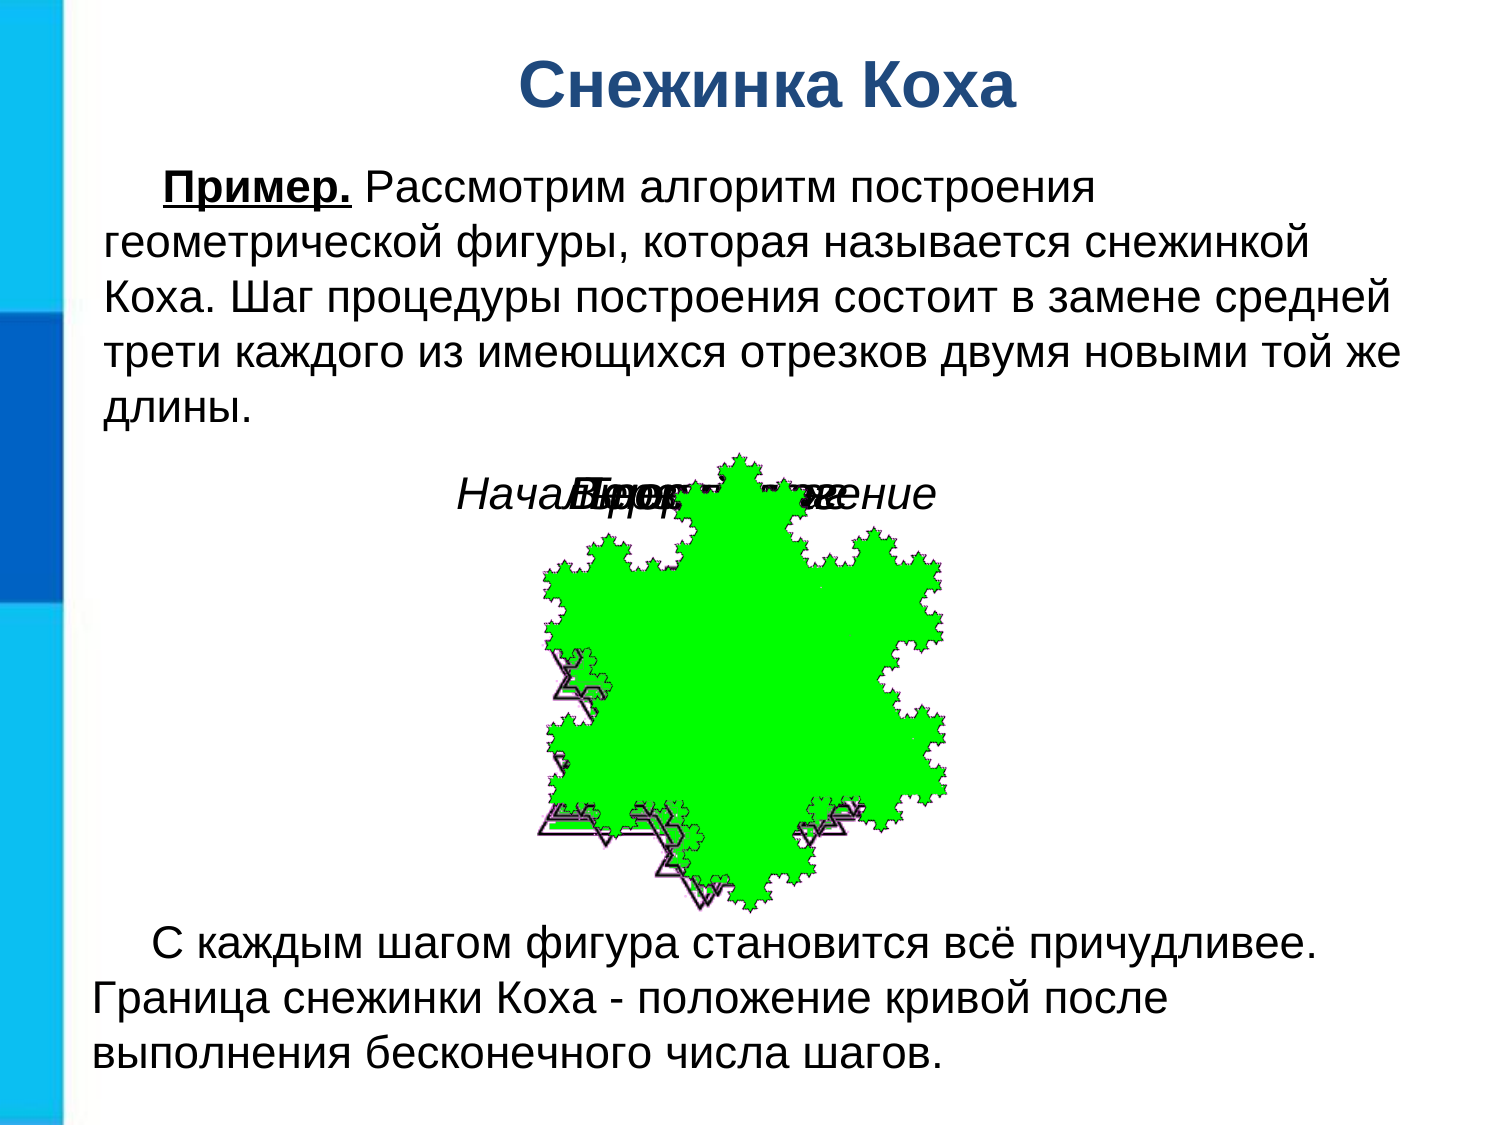

Снежинка Коха
Пример. Рассмотрим алгоритм построения геометрической фигуры, которая называется снежинкой Коха. Шаг процедуры построения состоит в замене средней трети каждого из имеющихся отрезков двумя новыми той же длины.
Начальное положение
Первый шаг
Второй шаг
Третий шаг
С каждым шагом фигура становится всё причудливее. Граница снежинки Коха - положение кривой после выполнения бесконечного числа шагов.